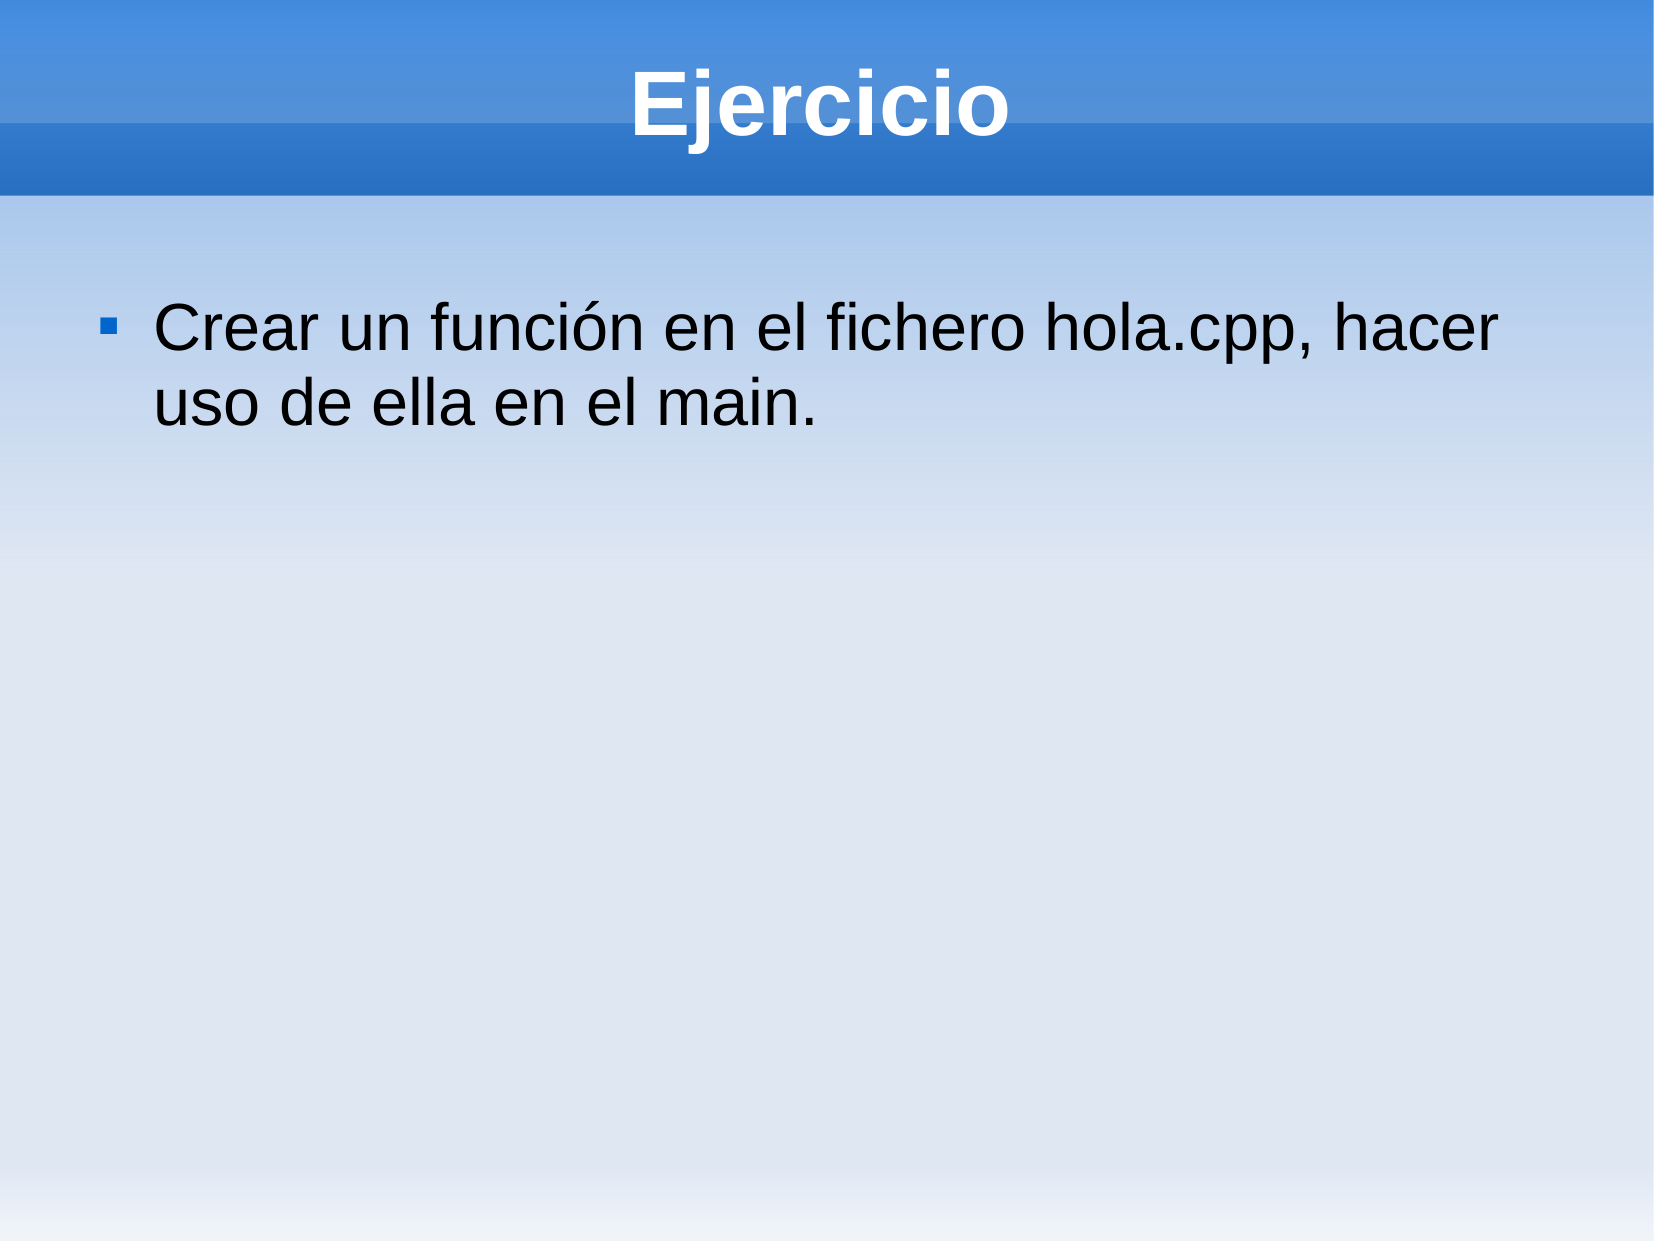

# Ejercicio
Crear un función en el fichero hola.cpp, hacer uso de ella en el main.